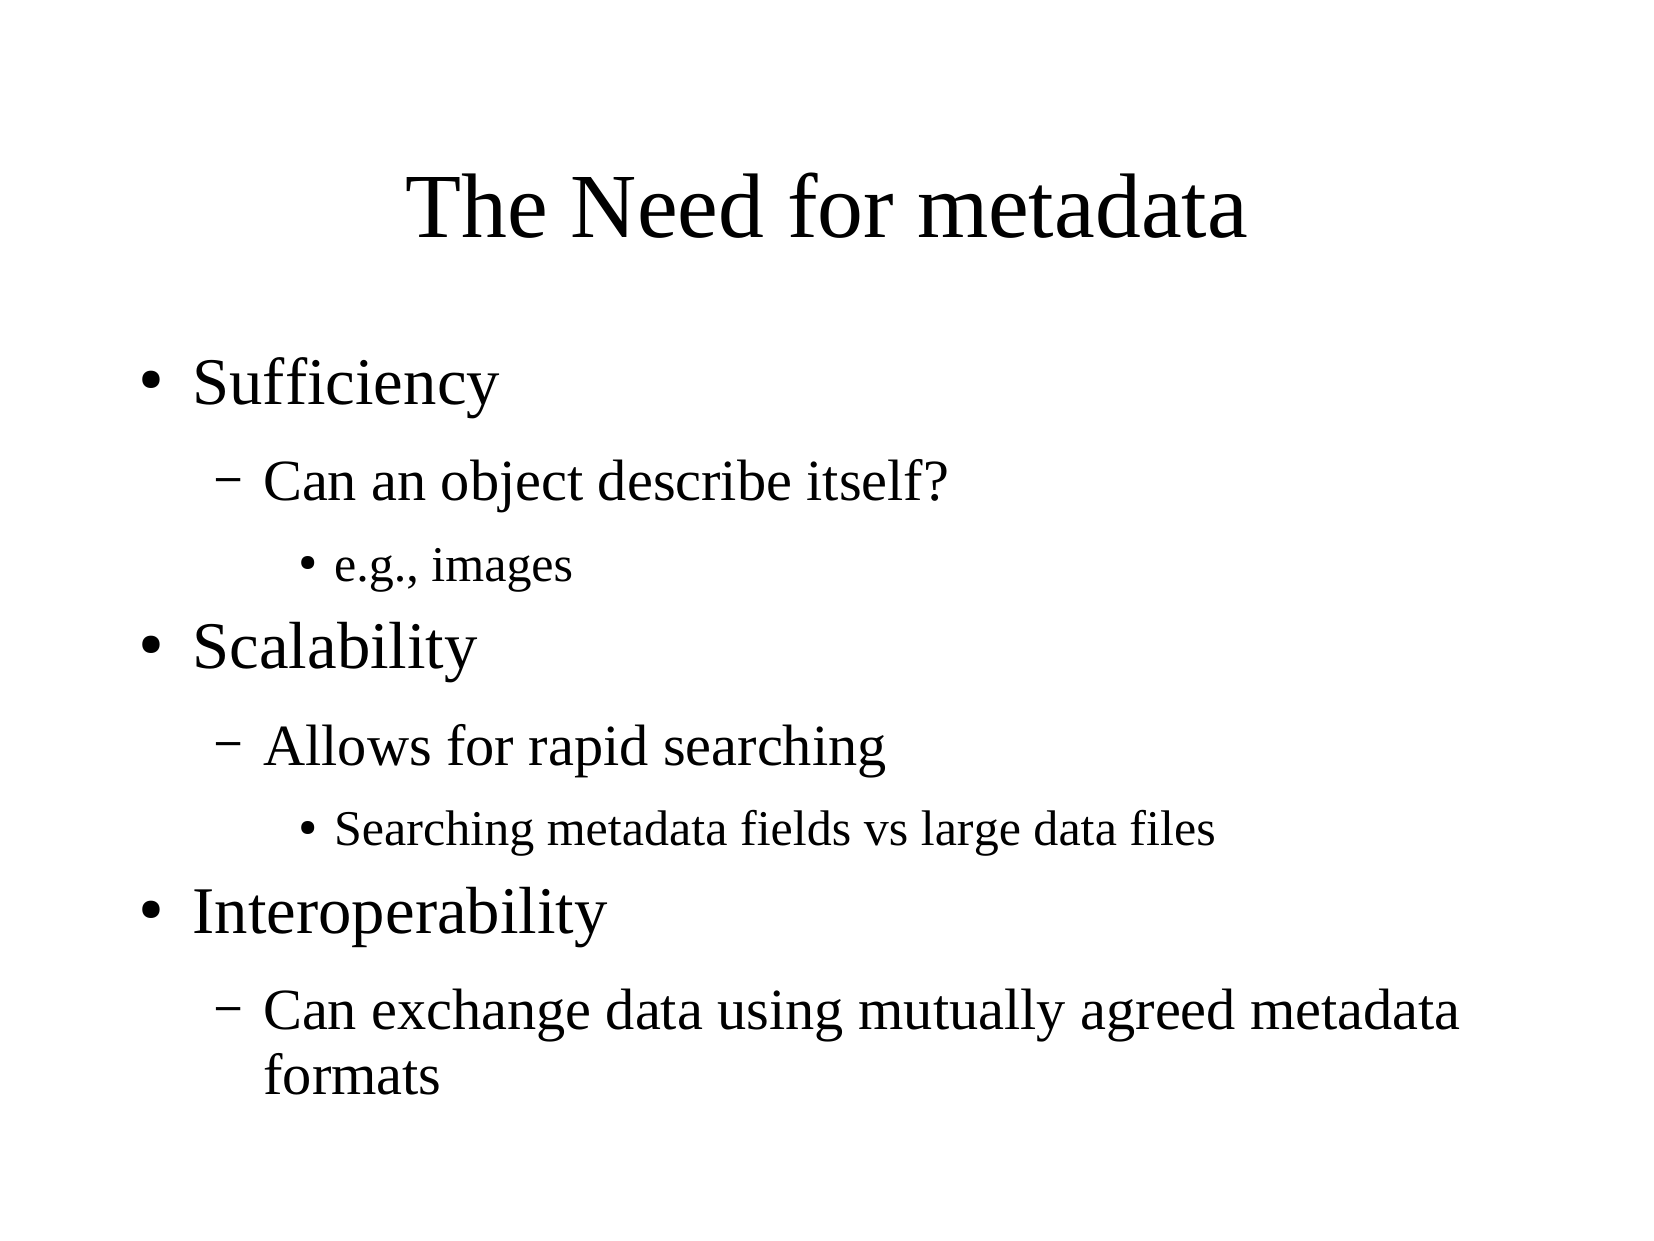

# The Need for metadata
Sufficiency
Can an object describe itself?
e.g., images
Scalability
Allows for rapid searching
Searching metadata fields vs large data files
Interoperability
Can exchange data using mutually agreed metadata formats